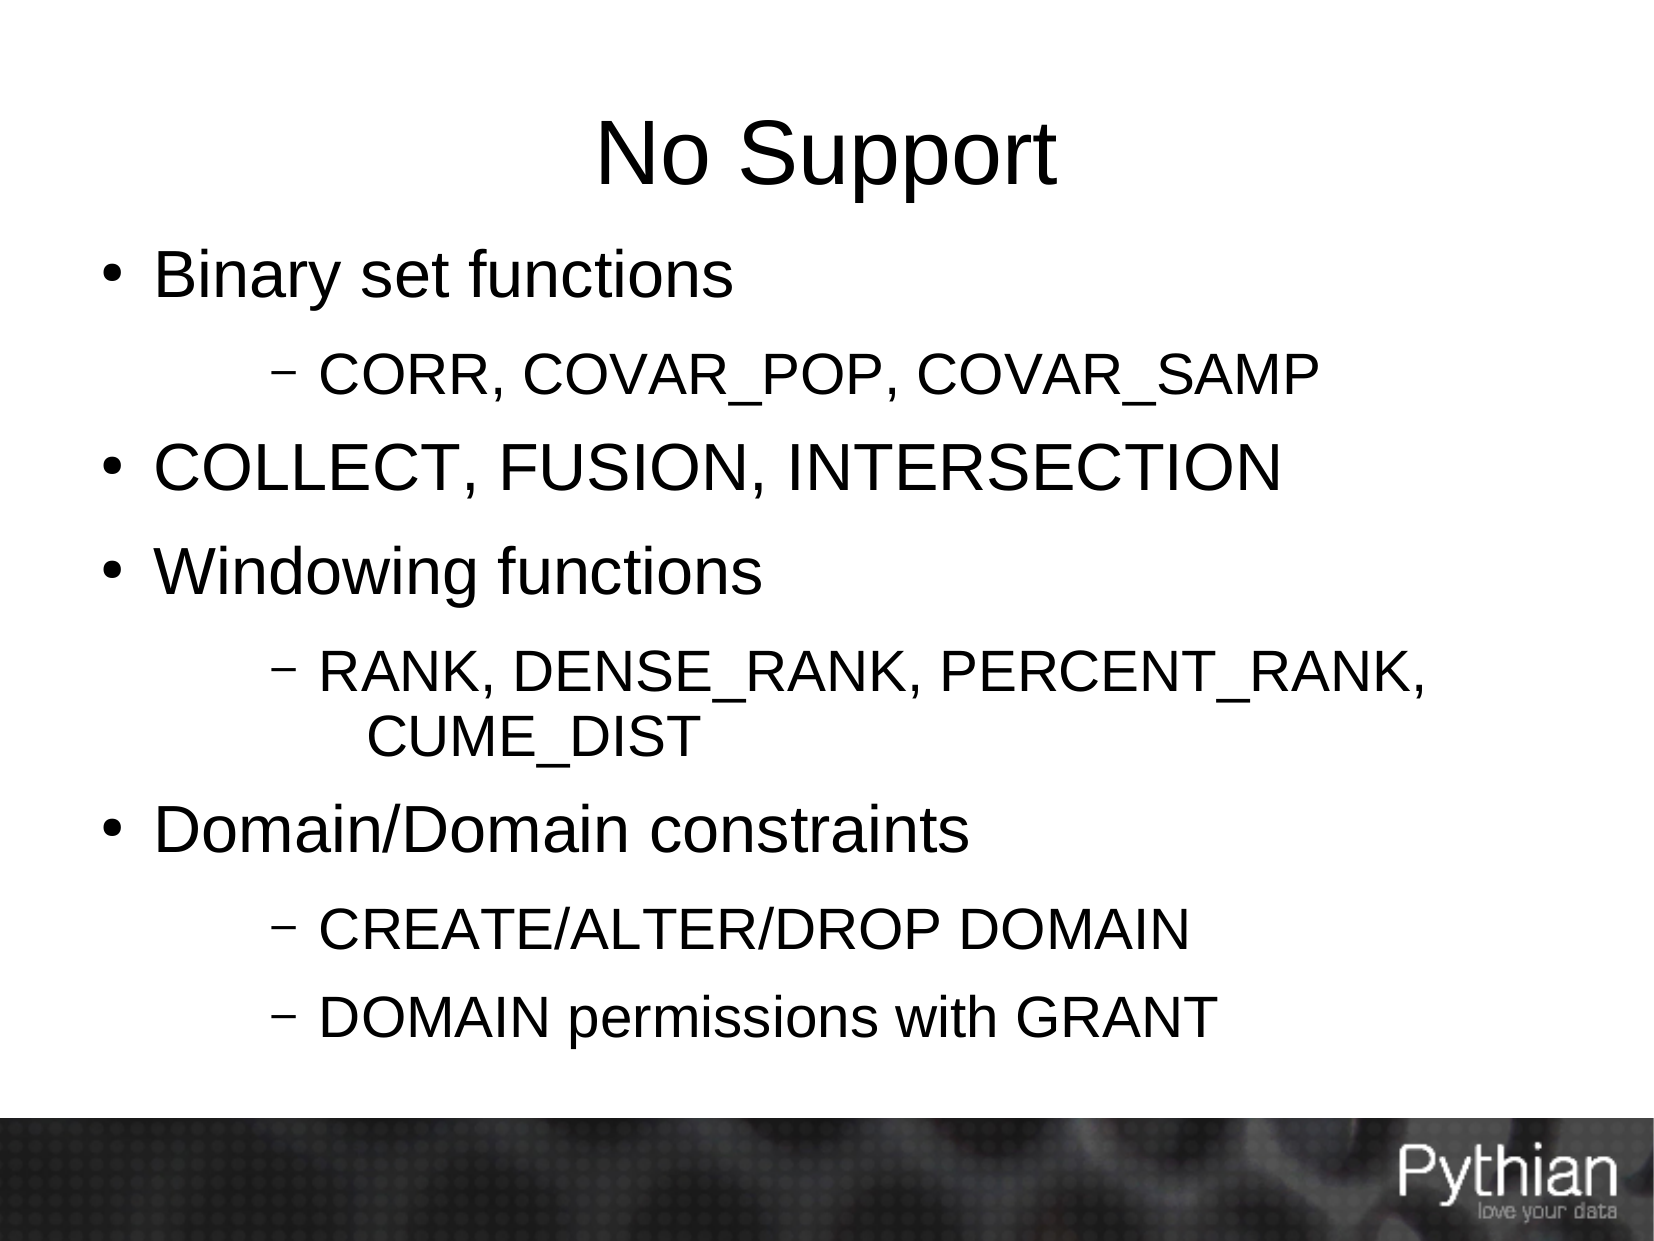

# No Support
Binary set functions
CORR, COVAR_POP, COVAR_SAMP
COLLECT, FUSION, INTERSECTION
Windowing functions
RANK, DENSE_RANK, PERCENT_RANK, CUME_DIST
Domain/Domain constraints
CREATE/ALTER/DROP DOMAIN
DOMAIN permissions with GRANT